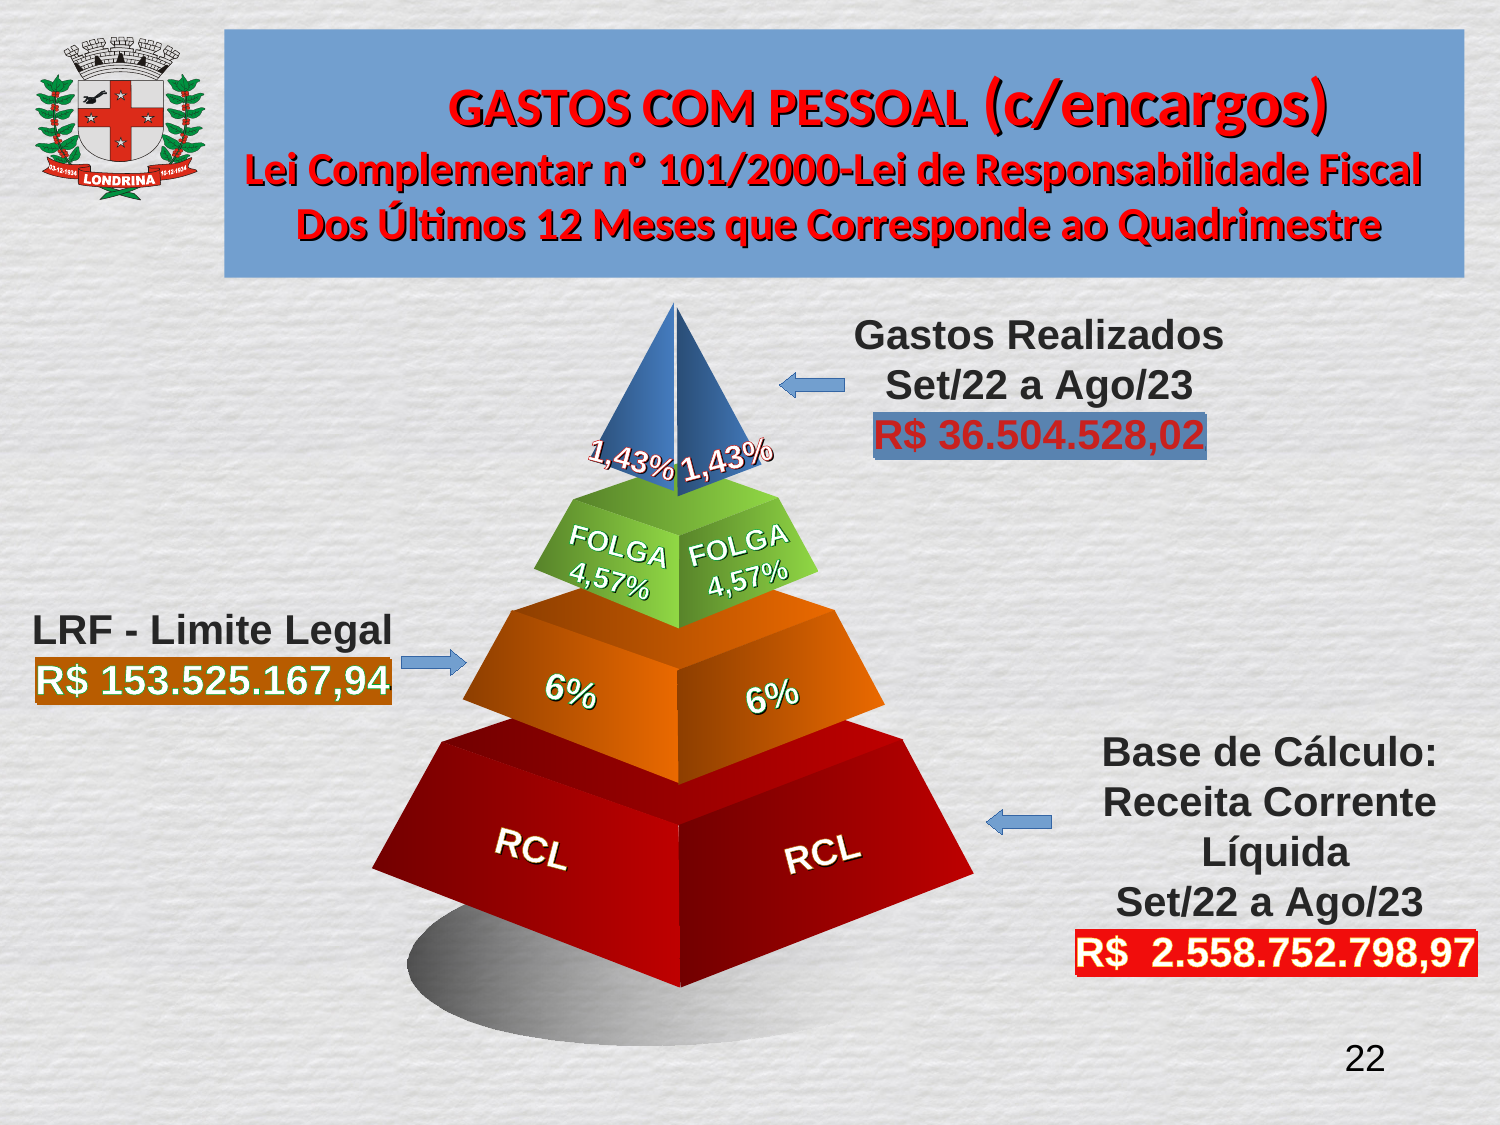

GASTOS COM PESSOAL (c/encargos)
Lei Complementar nº 101/2000-Lei de Responsabilidade Fiscal
 Dos Últimos 12 Meses que Corresponde ao Quadrimestre
Gastos Realizados
Set/22 a Ago/23
R$ 36.504.528,02
1,43%
1,43%
FOLGA
4,57%
FOLGA
4,57%
LRF - Limite Legal
R$ 153.525.167,94
6%
6%
Base de Cálculo:
Receita Corrente
Líquida
Set/22 a Ago/23
R$ 2.558.752.798,97
RCL
RCL